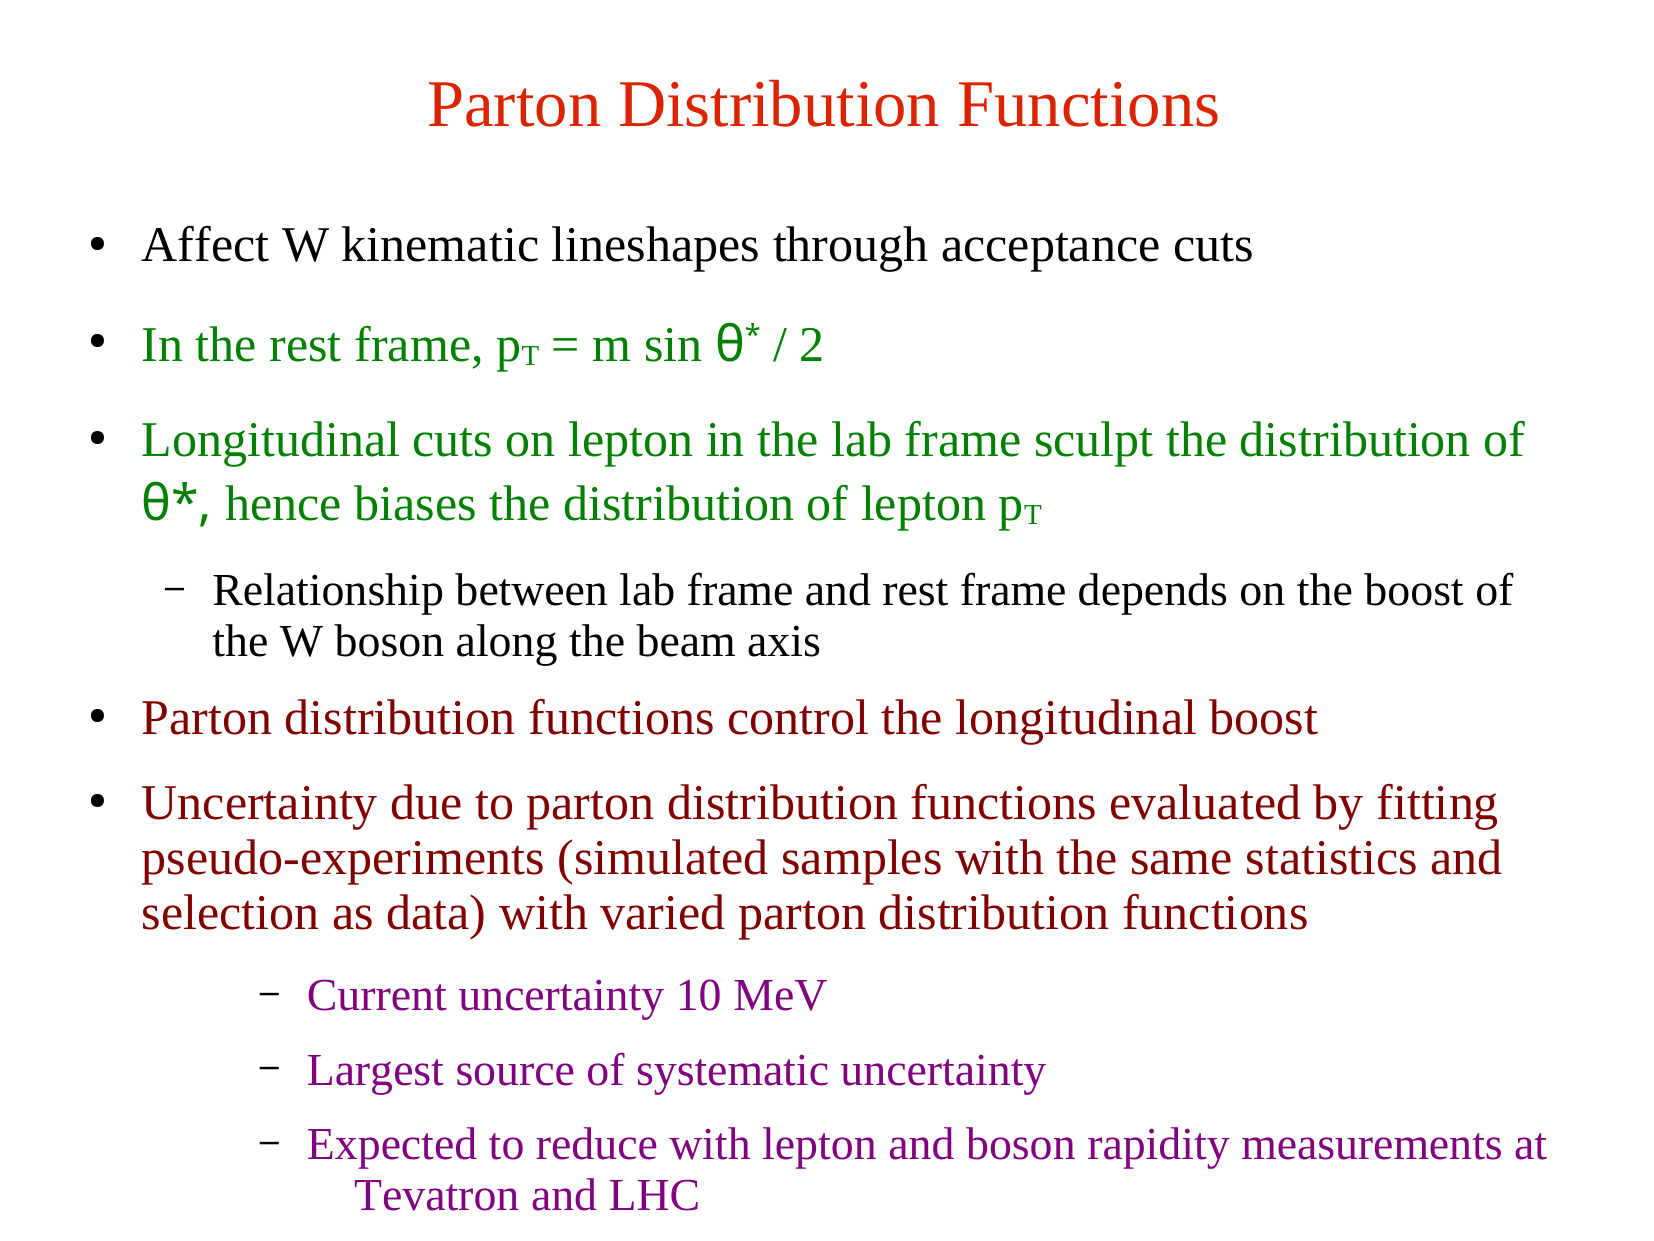

# Parton Distribution Functions
Affect W kinematic lineshapes through acceptance cuts
In the rest frame, pT = m sin θ* / 2
Longitudinal cuts on lepton in the lab frame sculpt the distribution of θ*, hence biases the distribution of lepton pT
Relationship between lab frame and rest frame depends on the boost of the W boson along the beam axis
Parton distribution functions control the longitudinal boost
Uncertainty due to parton distribution functions evaluated by fitting pseudo-experiments (simulated samples with the same statistics and selection as data) with varied parton distribution functions
Current uncertainty 10 MeV
Largest source of systematic uncertainty
Expected to reduce with lepton and boson rapidity measurements at Tevatron and LHC